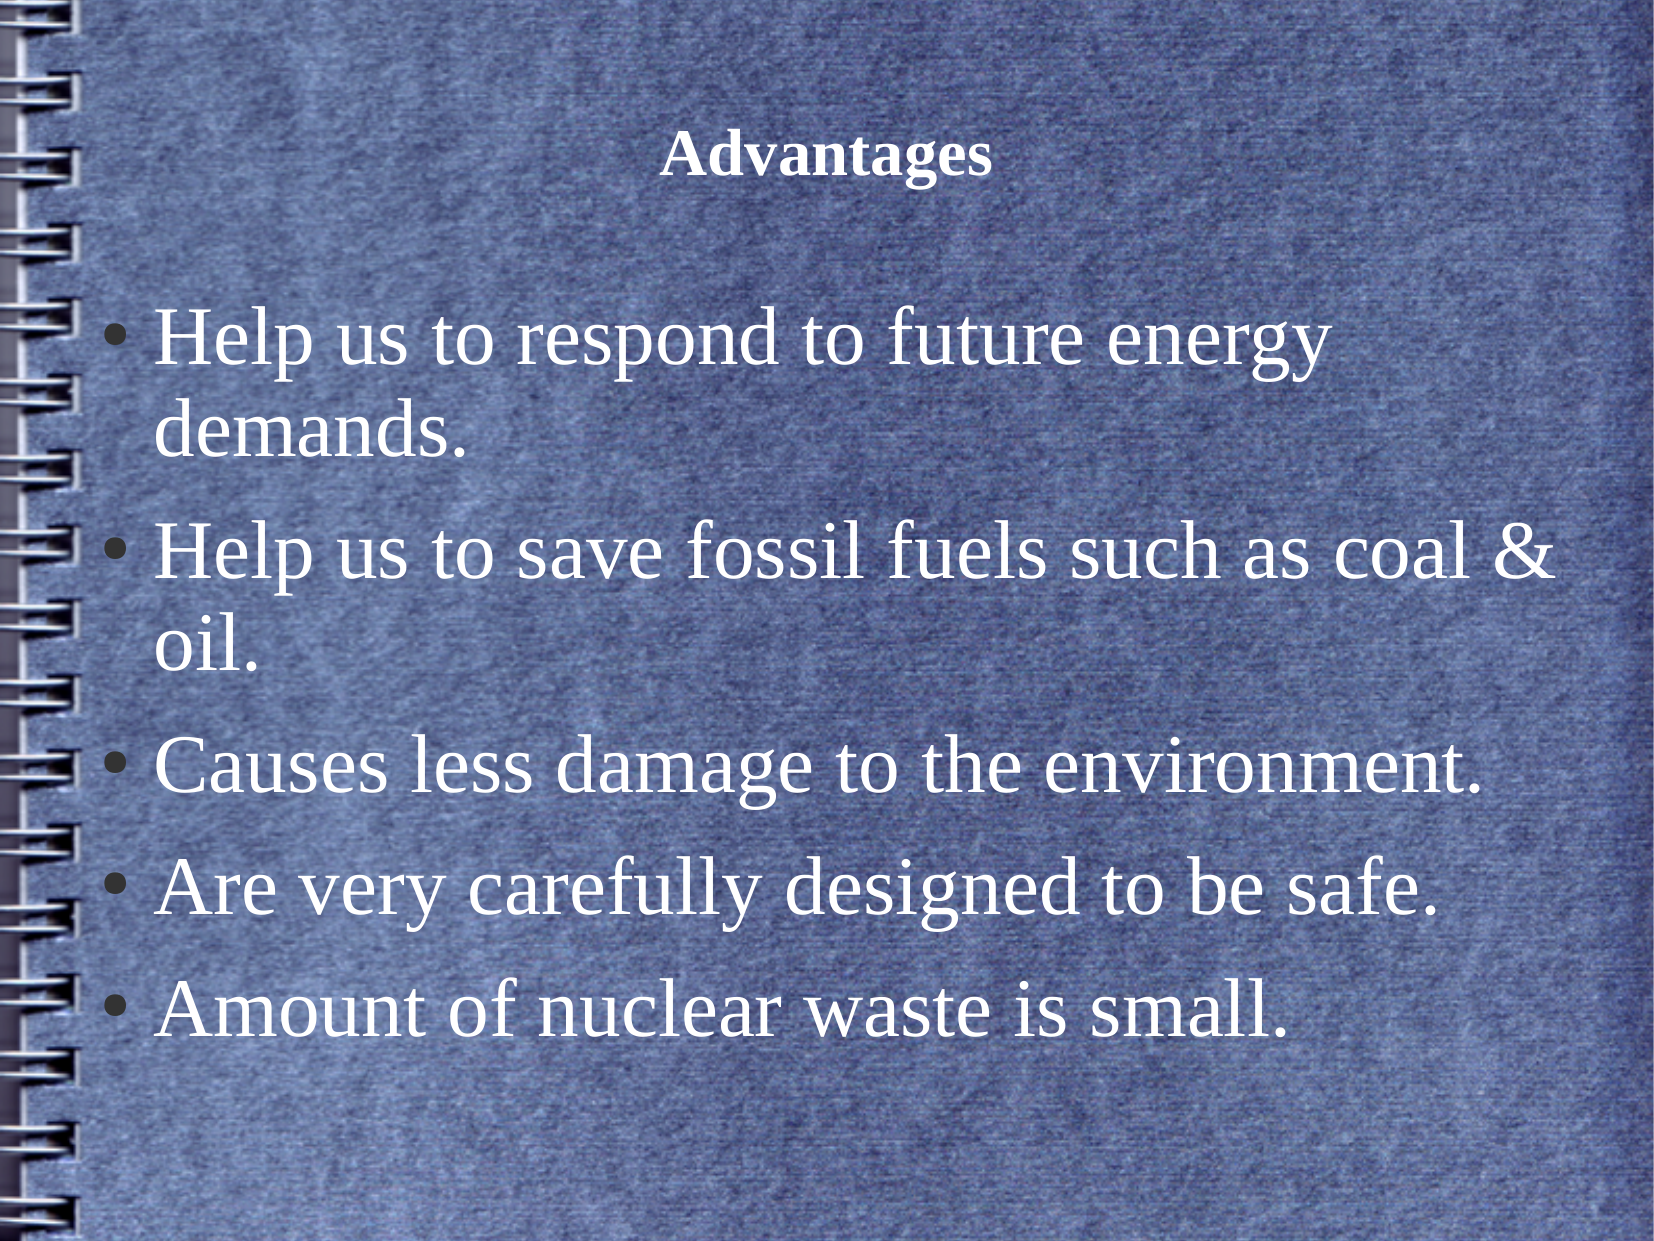

# Advantages
Help us to respond to future energy demands.
Help us to save fossil fuels such as coal & oil.
Causes less damage to the environment.
Are very carefully designed to be safe.
Amount of nuclear waste is small.